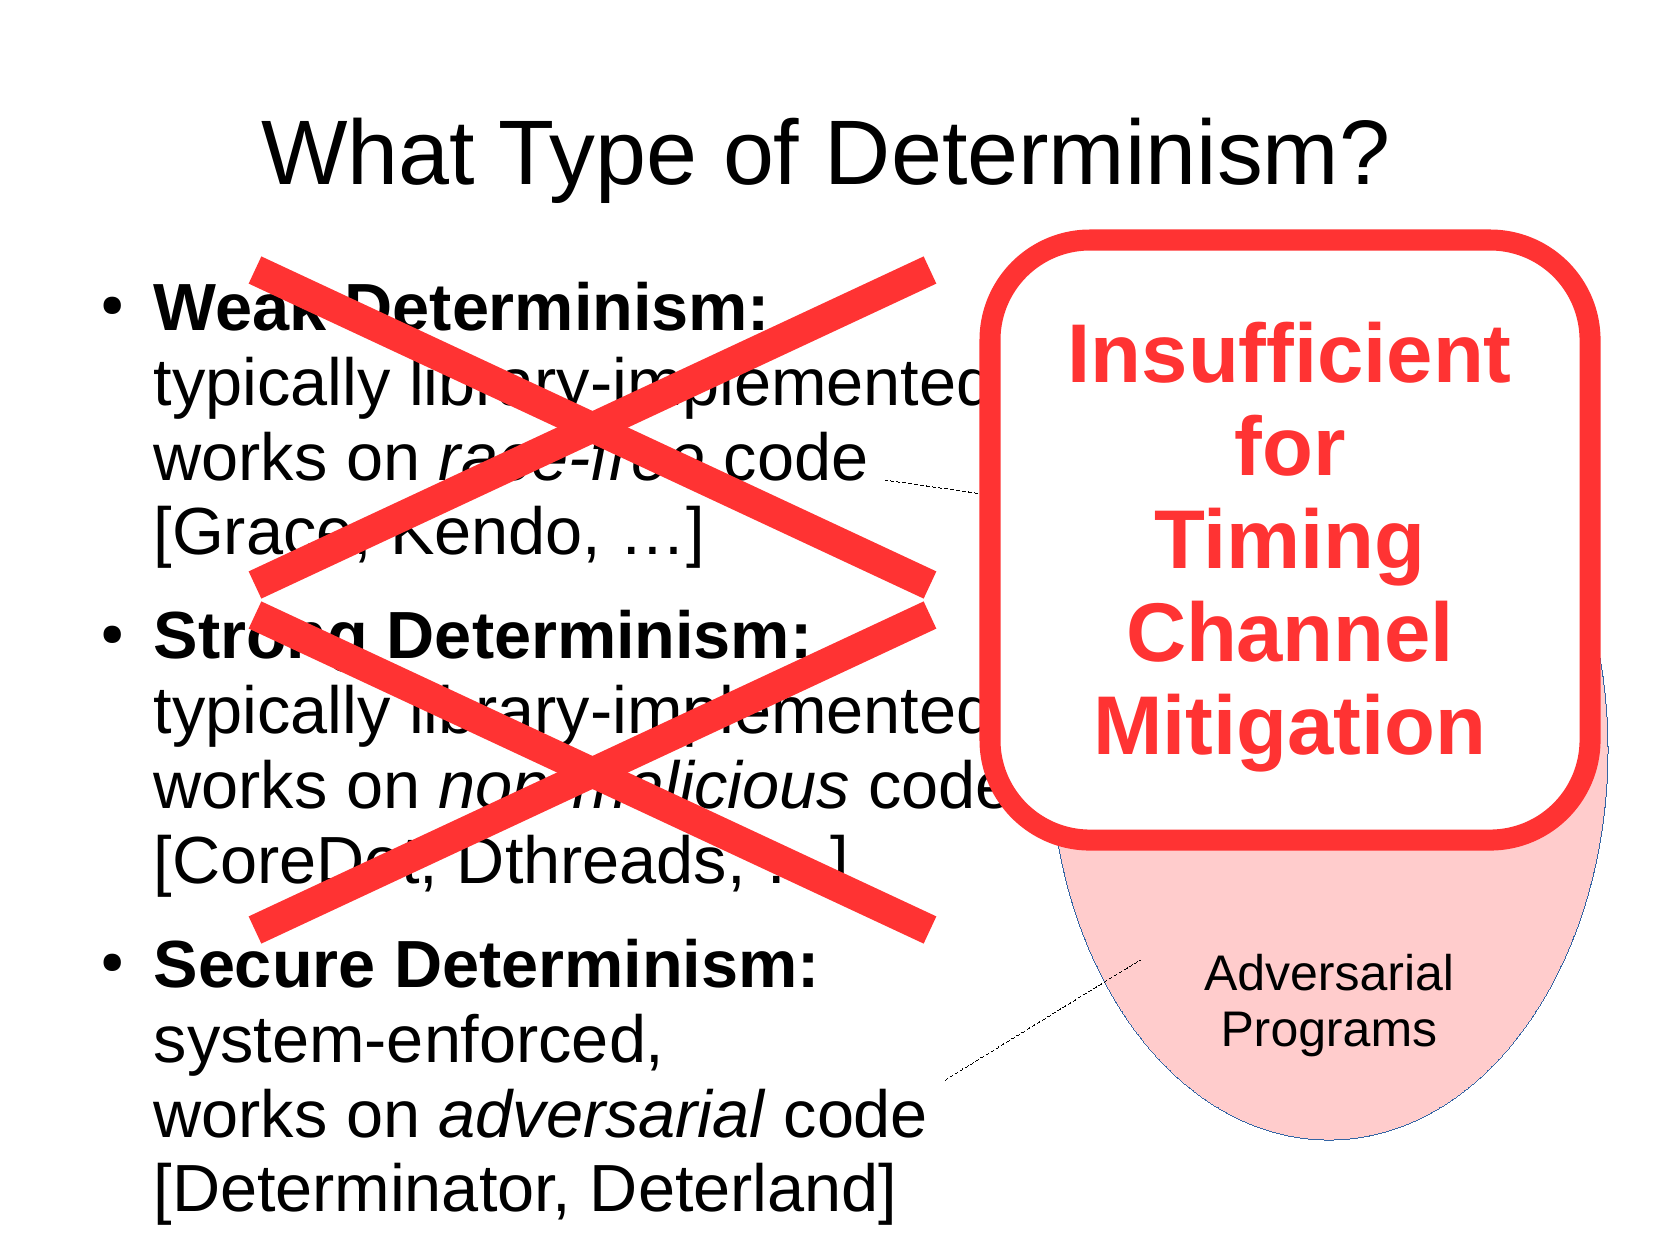

# What Type of Determinism?
Insufficient
for
Timing
Channel
Mitigation
Weak Determinism:
typically library-implemented,
works on race-free code
[Grace, Kendo, …]
Strong Determinism:
typically library-implemented,
works on non-malicious code
[CoreDet, Dthreads, …]
Secure Determinism:
system-enforced,
works on adversarial code
[Determinator, Deterland]
Adversarial
Programs
Non-malicious
Programs
Race-Free
Programs